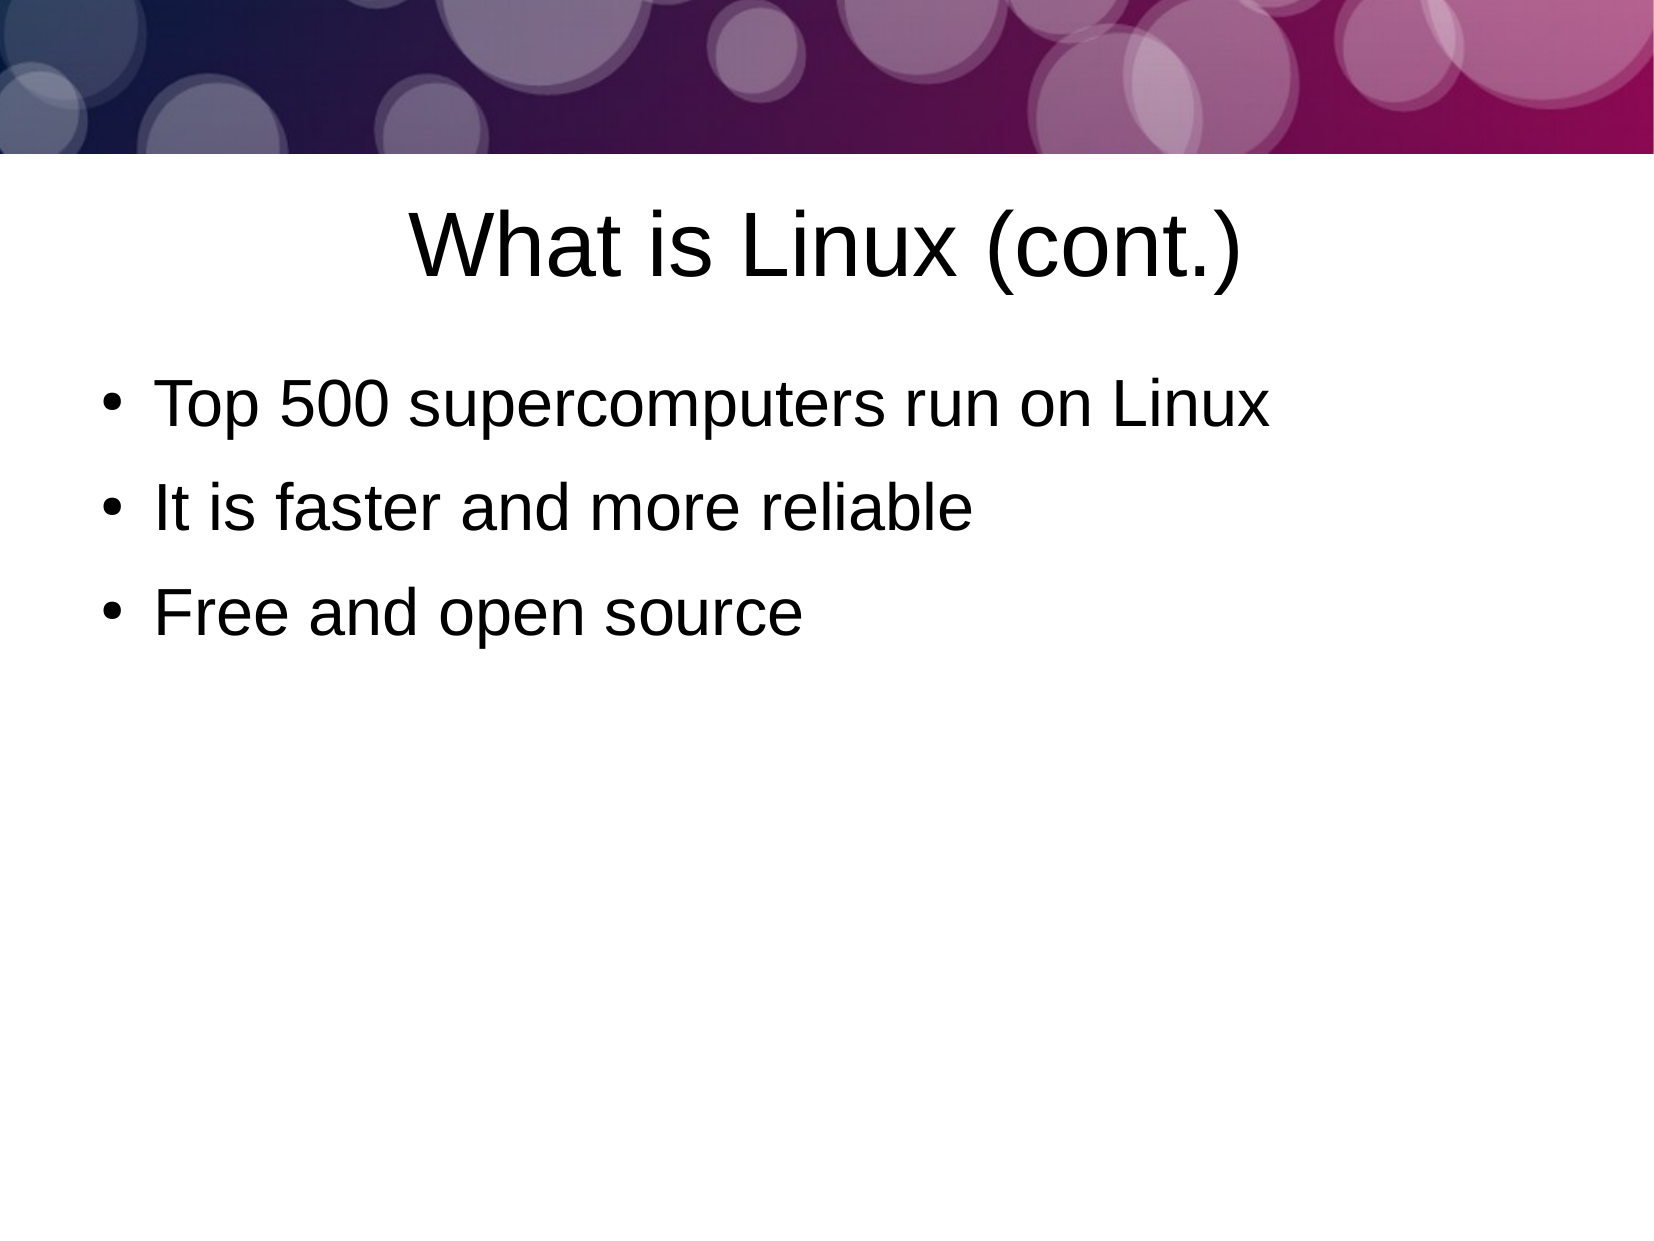

# What is Linux (cont.)
Top 500 supercomputers run on Linux
It is faster and more reliable
Free and open source